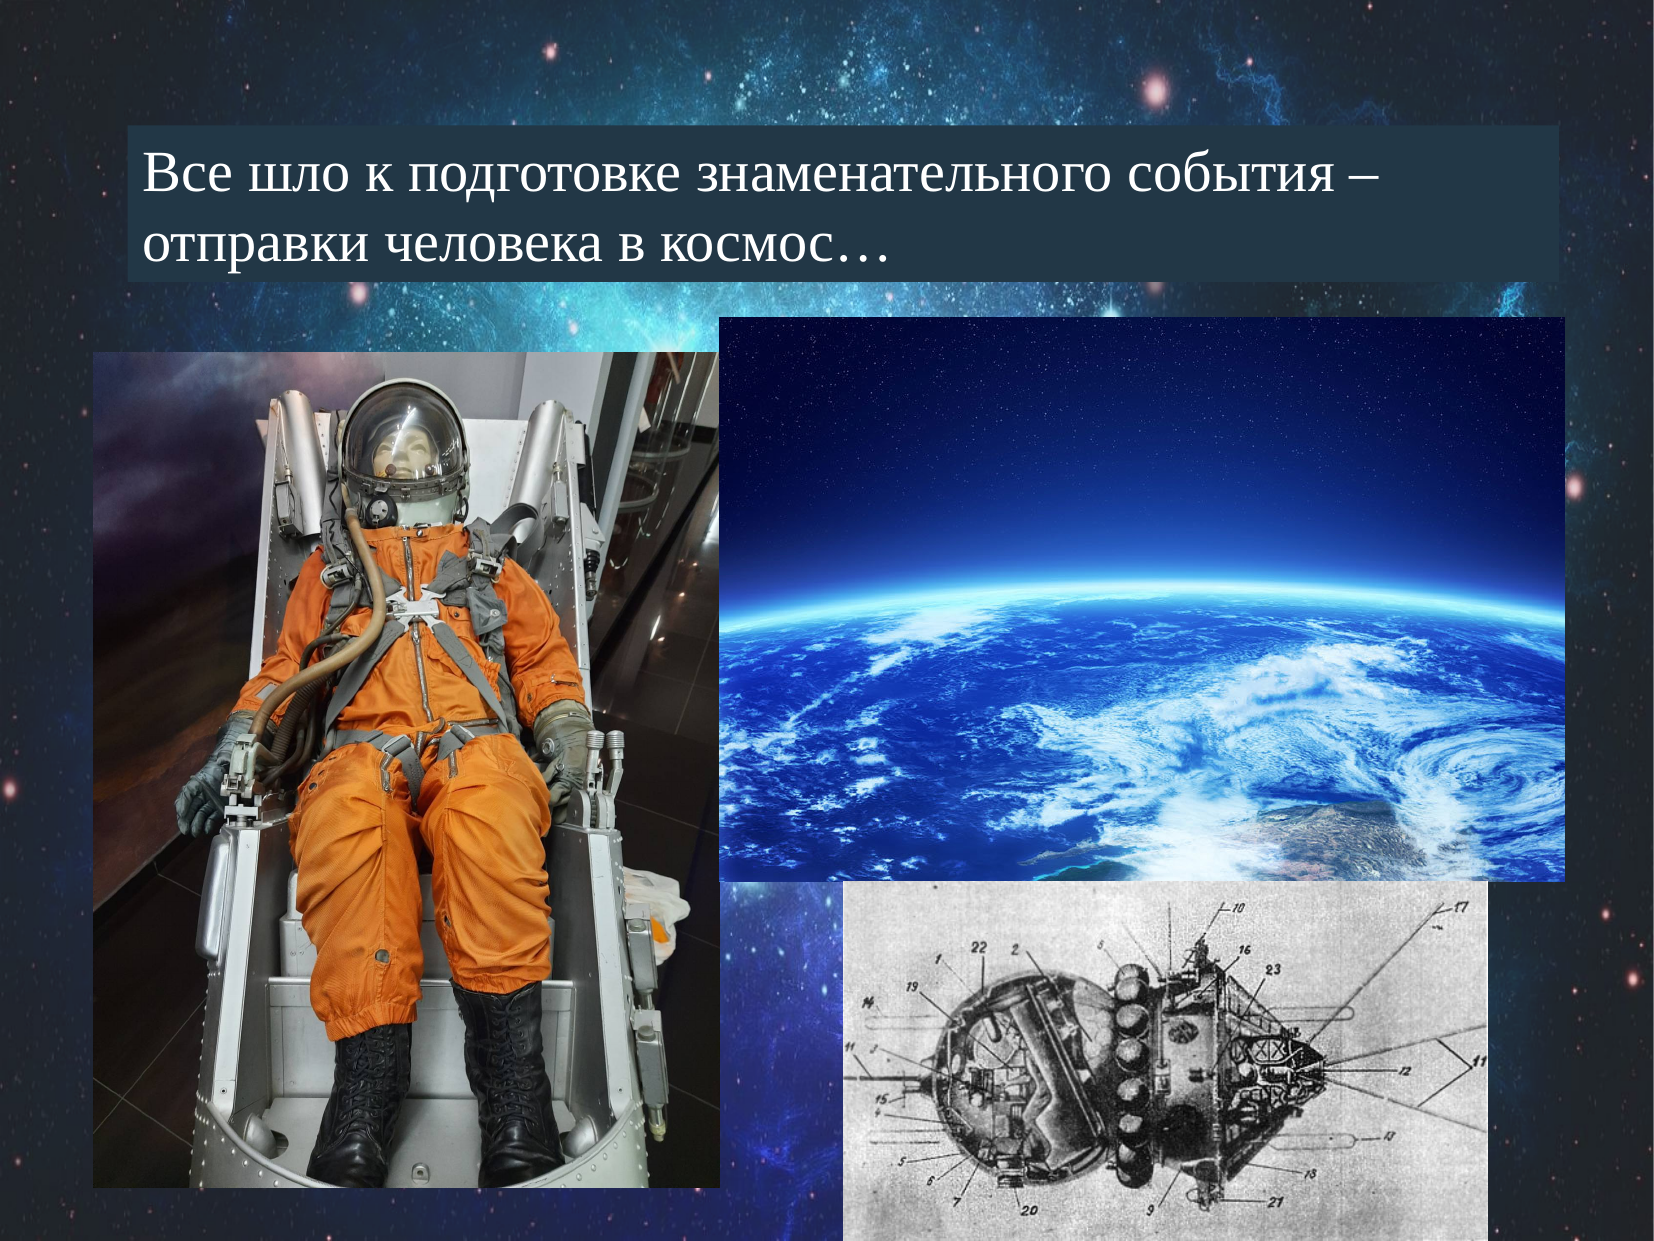

Все шло к подготовке знаменательного события – отправки человека в космос…